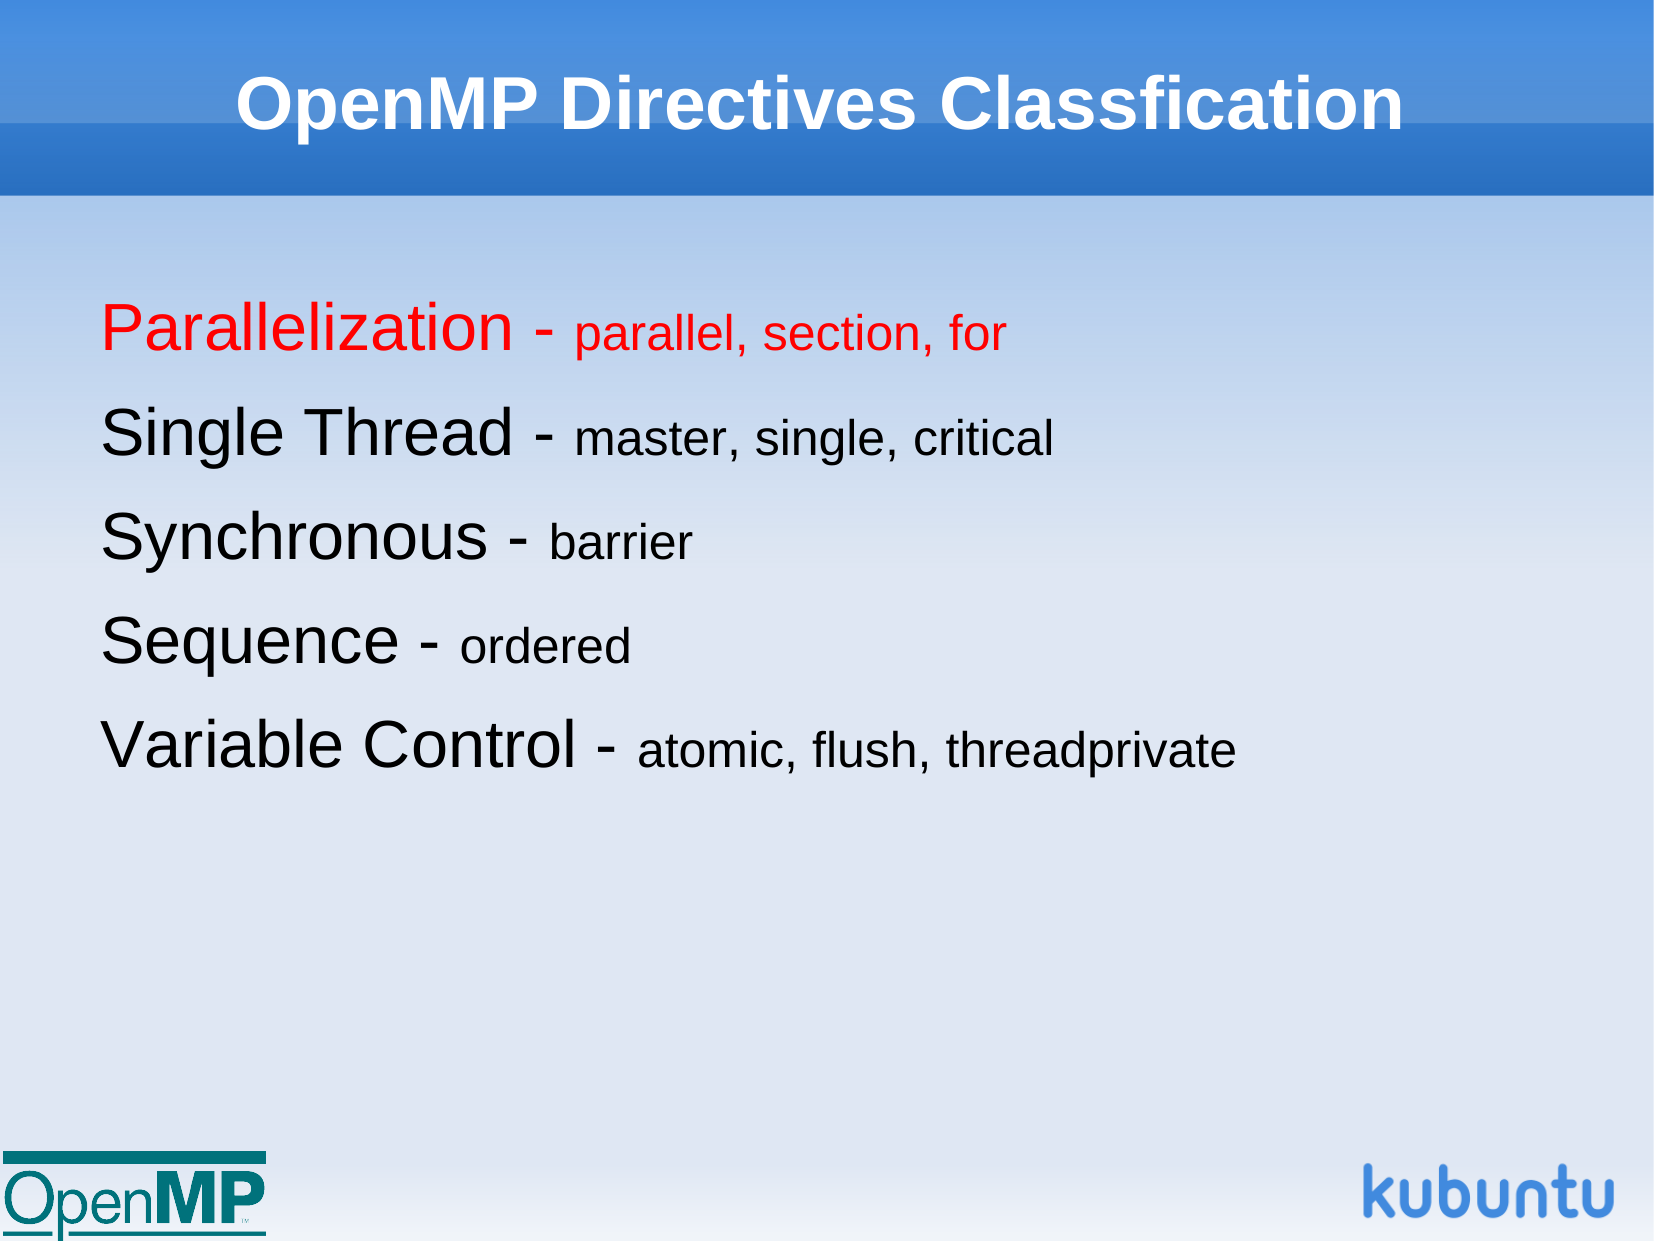

# OpenMP Directives Classfication
Parallelization - parallel, section, for
Single Thread - master, single, critical
Synchronous - barrier
Sequence - ordered
Variable Control - atomic, flush, threadprivate